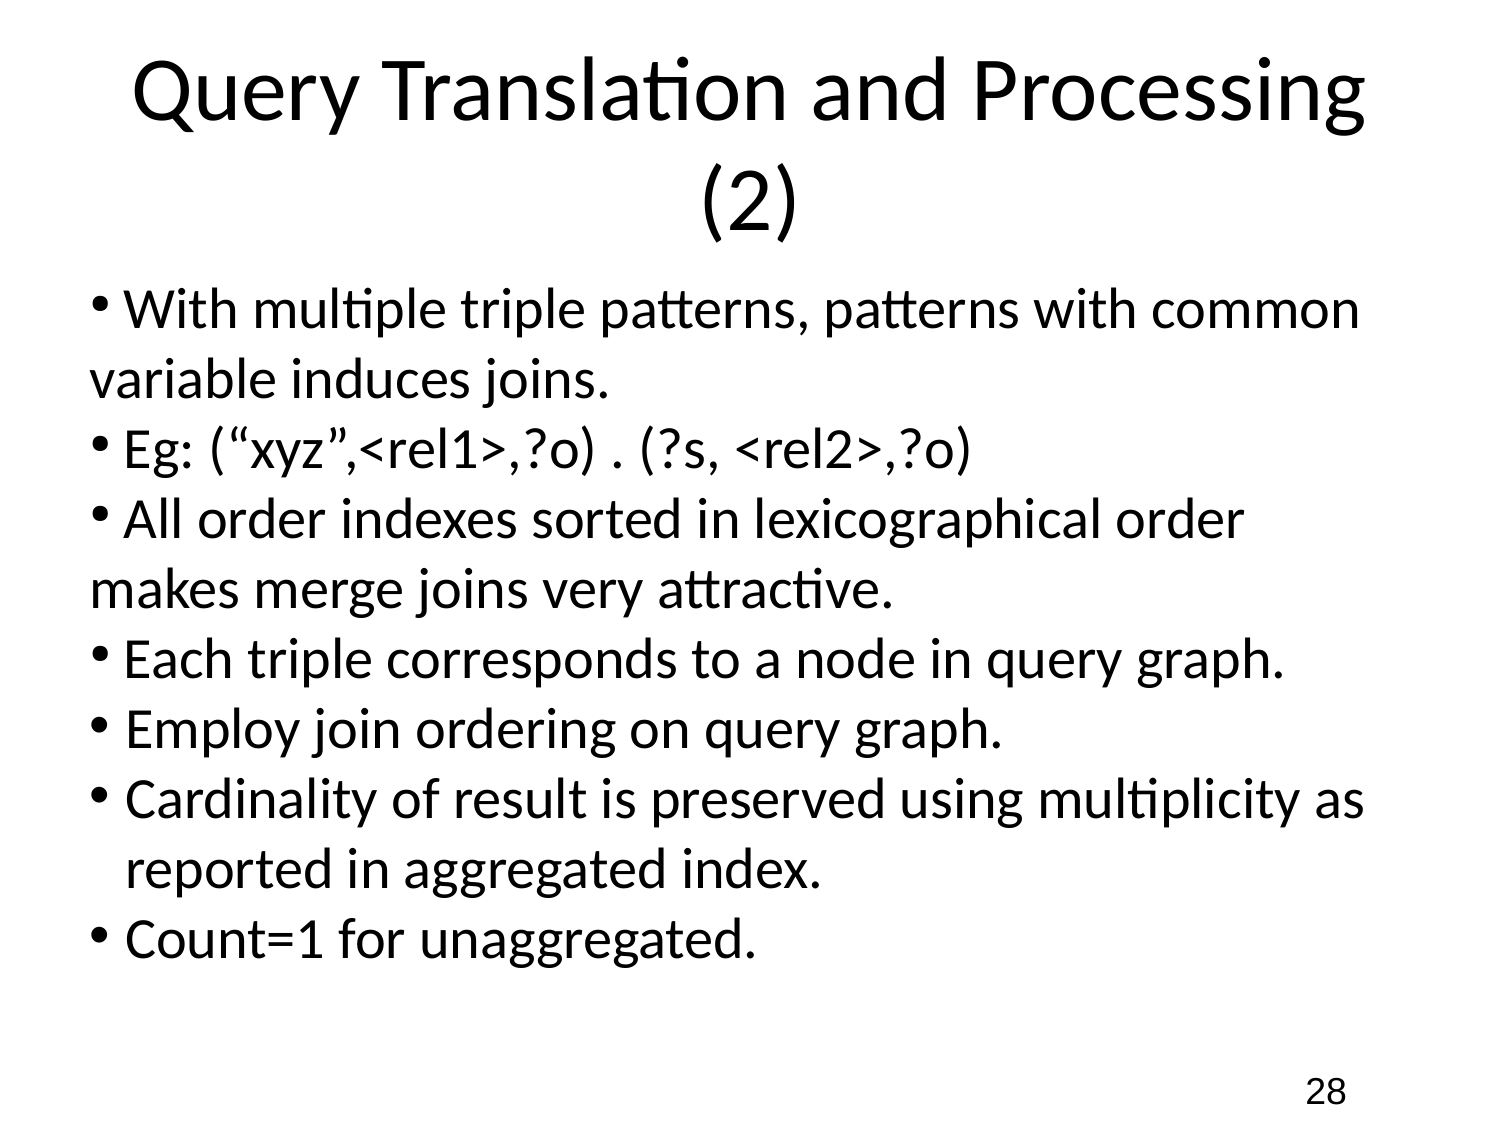

Query Translation and Processing (2)
 With multiple triple patterns, patterns with common variable induces joins.
 Eg: (“xyz”,<rel1>,?o) . (?s, <rel2>,?o)
 All order indexes sorted in lexicographical order makes merge joins very attractive.
 Each triple corresponds to a node in query graph.
Employ join ordering on query graph.
Cardinality of result is preserved using multiplicity as reported in aggregated index.
Count=1 for unaggregated.